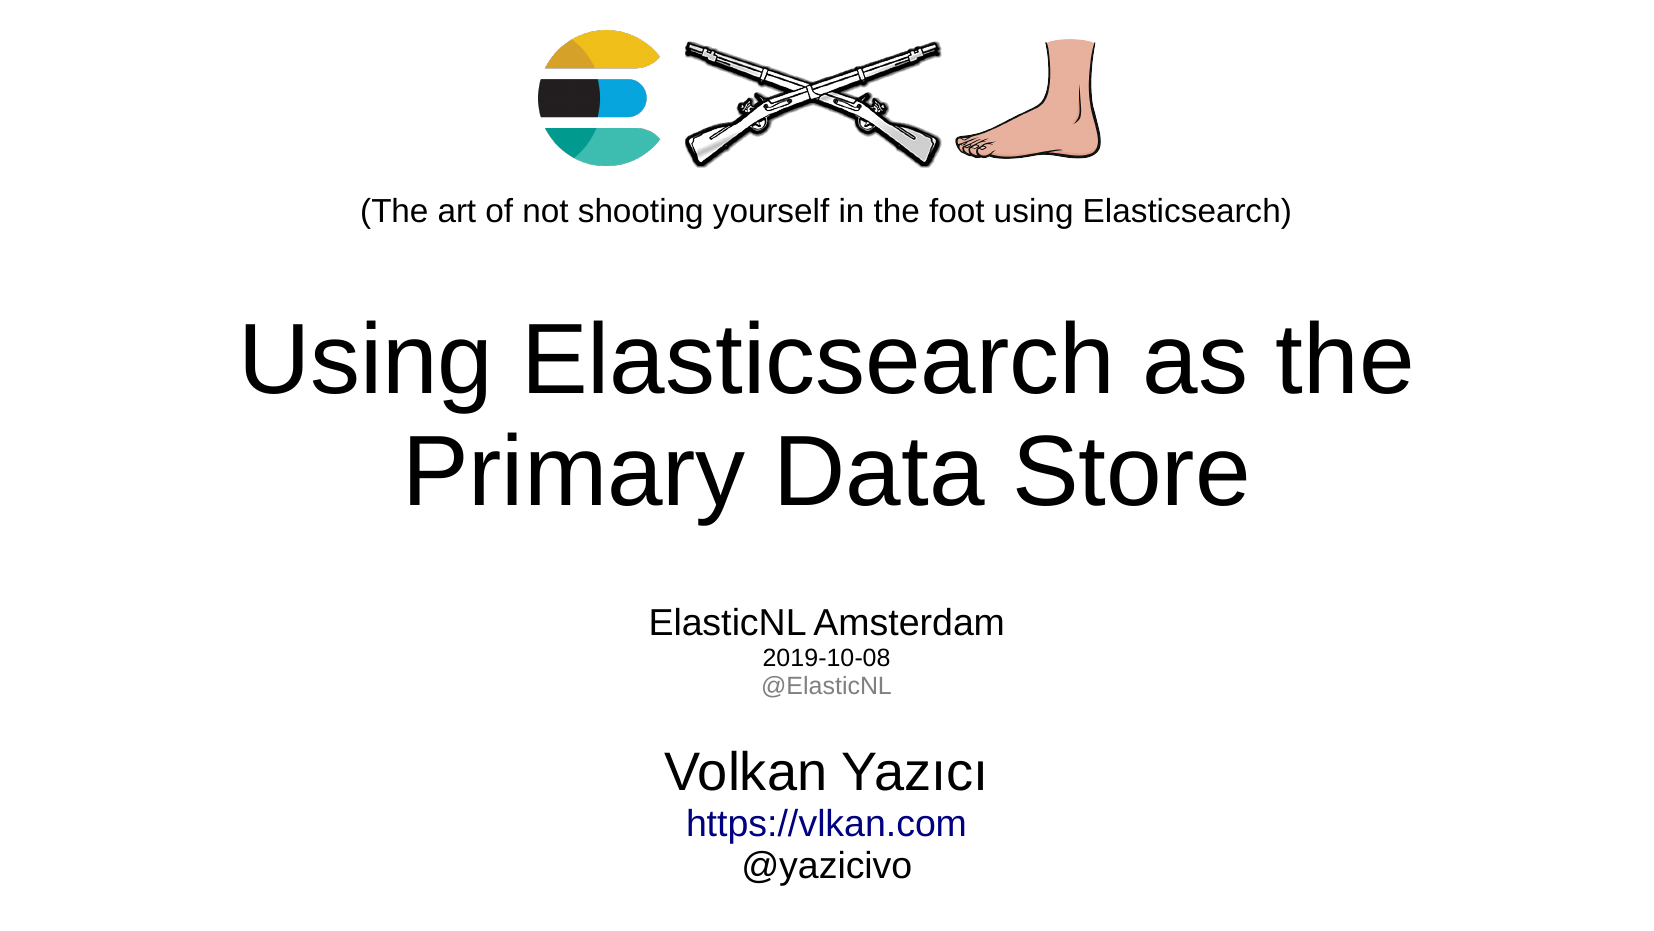

# (The art of not shooting yourself in the foot using Elasticsearch)
Using Elasticsearch as the
Primary Data Store
ElasticNL Amsterdam
2019-10-08
@ElasticNL
Volkan Yazıcı
https://vlkan.com
@yazicivo